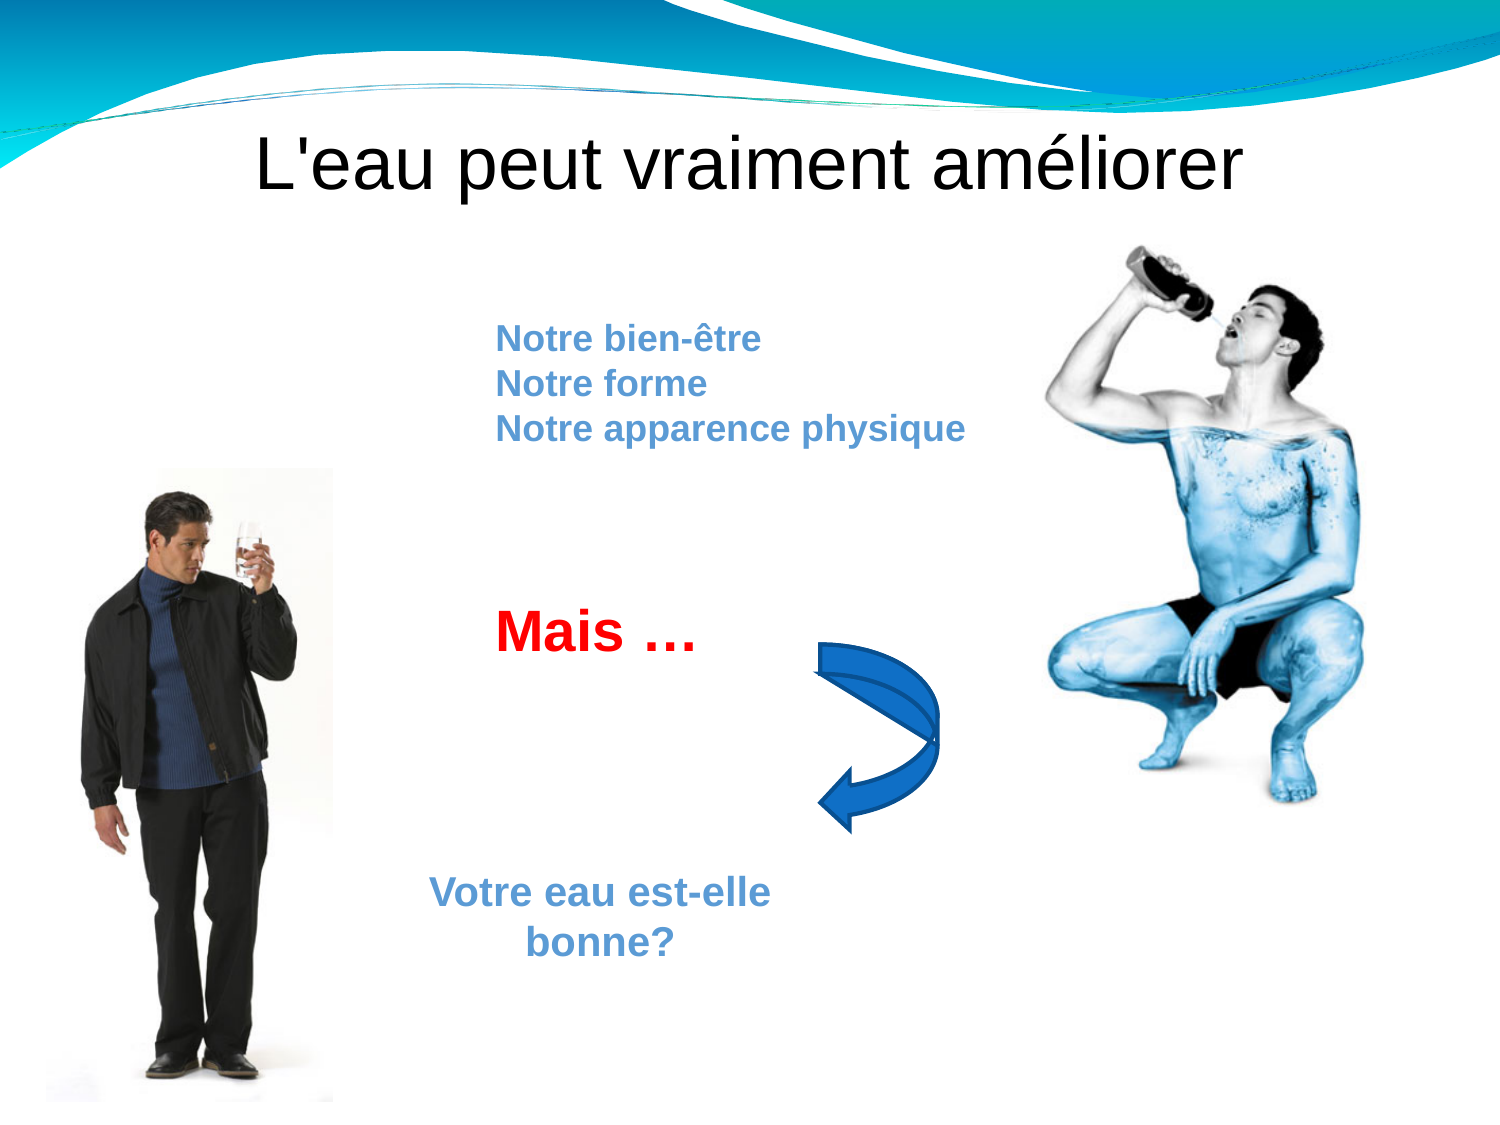

L'eau peut vraiment améliorer
Notre bien-être
Notre forme
Notre apparence physique
Mais …
Votre eau est-elle bonne?